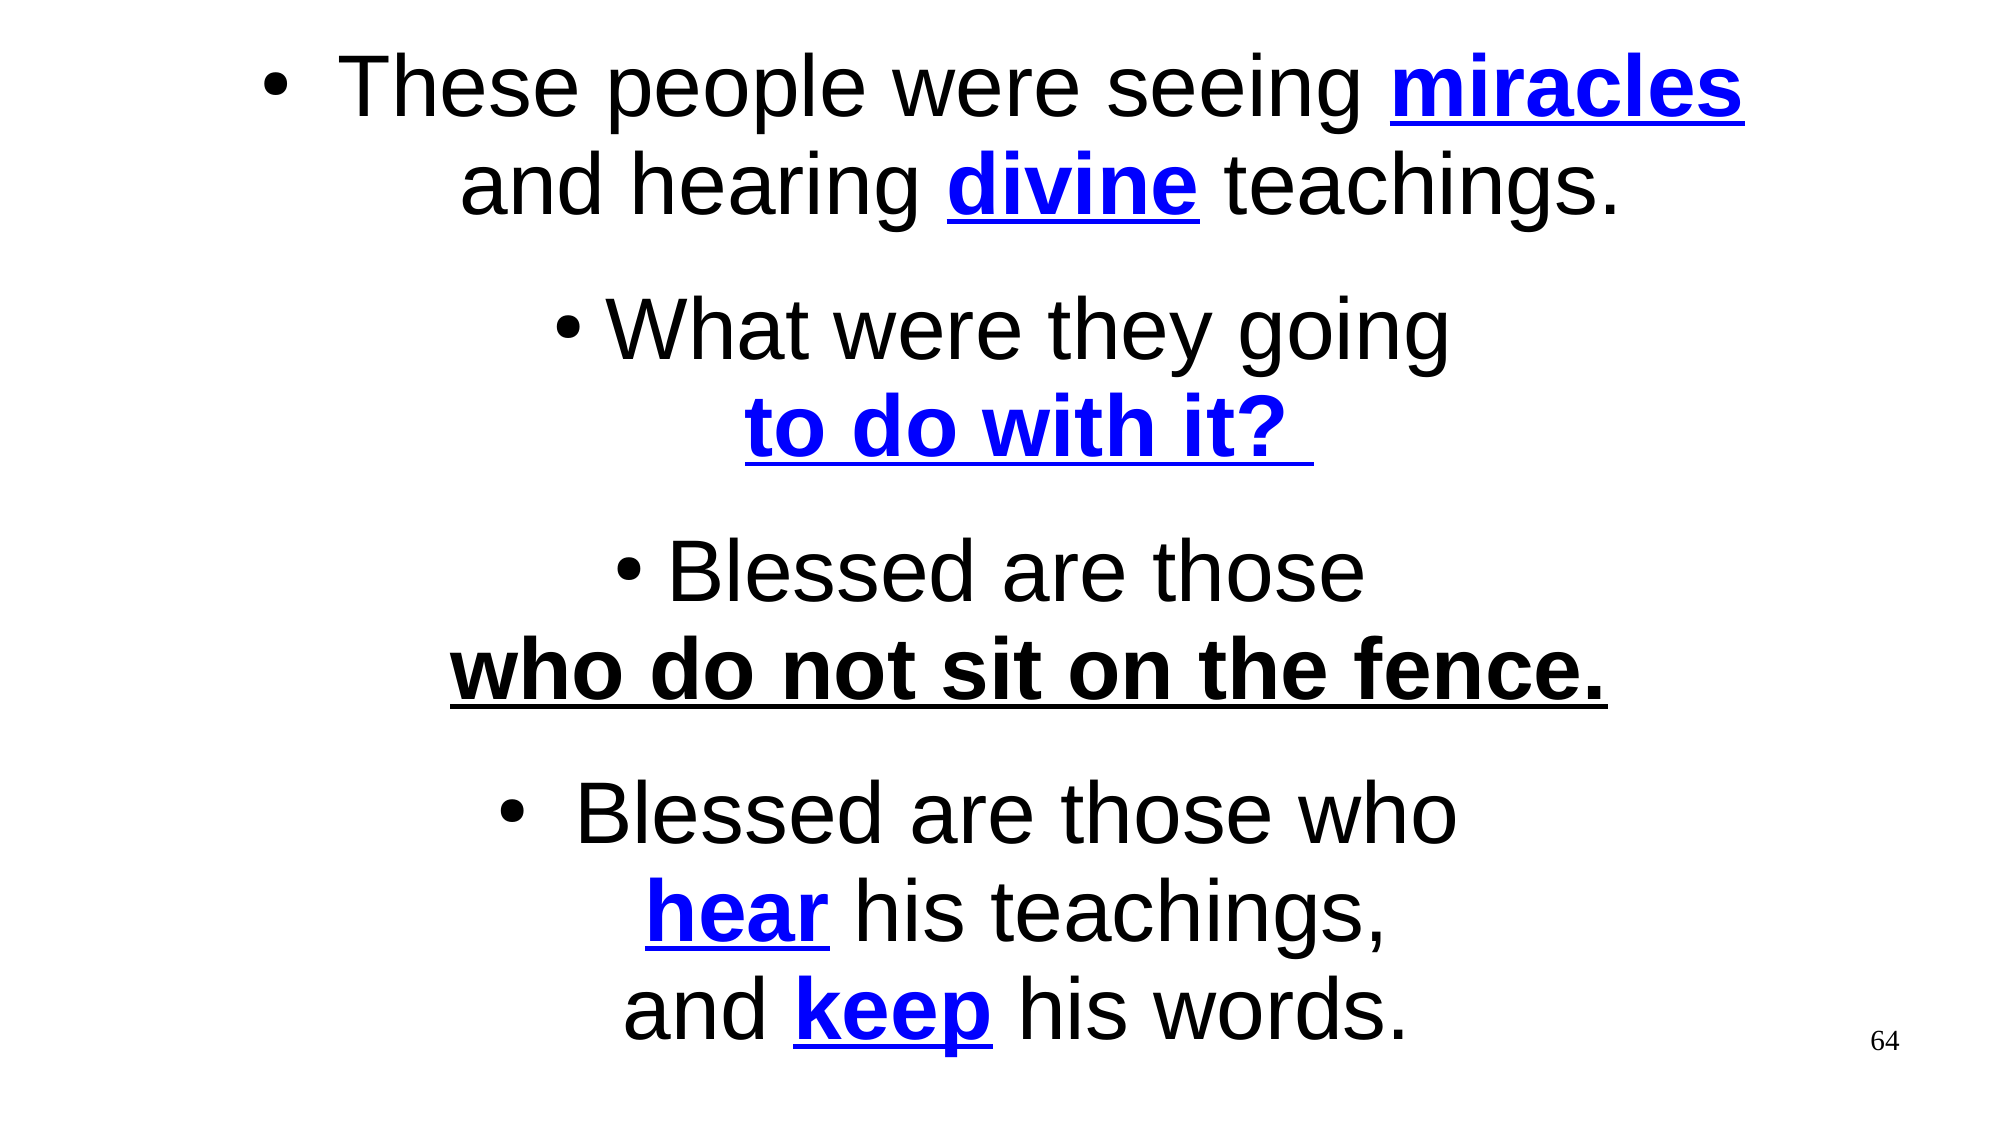

# These people were seeing miracles and hearing divine teachings.
What were they going
to do with it?
Blessed are those
who do not sit on the fence.
 Blessed are those who
hear his teachings,
and keep his words.
64